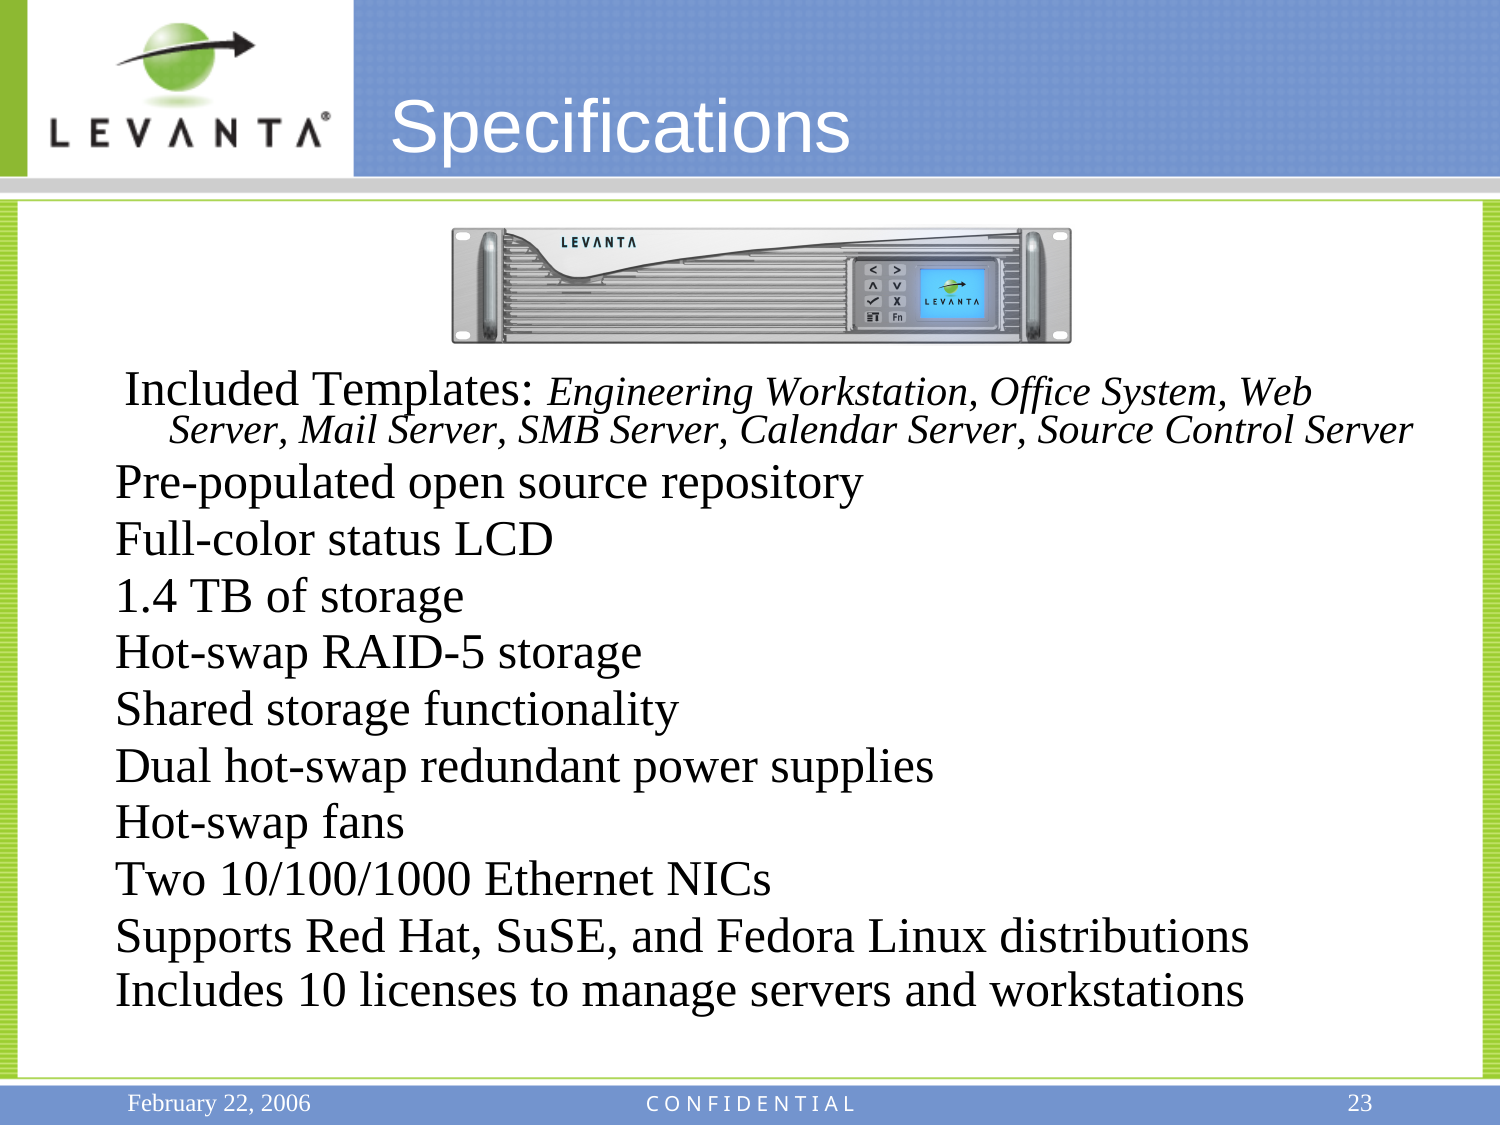

# Specifications
 Included Templates: Engineering Workstation, Office System, Web Server, Mail Server, SMB Server, Calendar Server, Source Control Server
Pre-populated open source repository
Full-color status LCD
1.4 TB of storage
Hot-swap RAID-5 storage
Shared storage functionality
Dual hot-swap redundant power supplies
Hot-swap fans
Two 10/100/1000 Ethernet NICs
Supports Red Hat, SuSE, and Fedora Linux distributions
Includes 10 licenses to manage servers and workstations